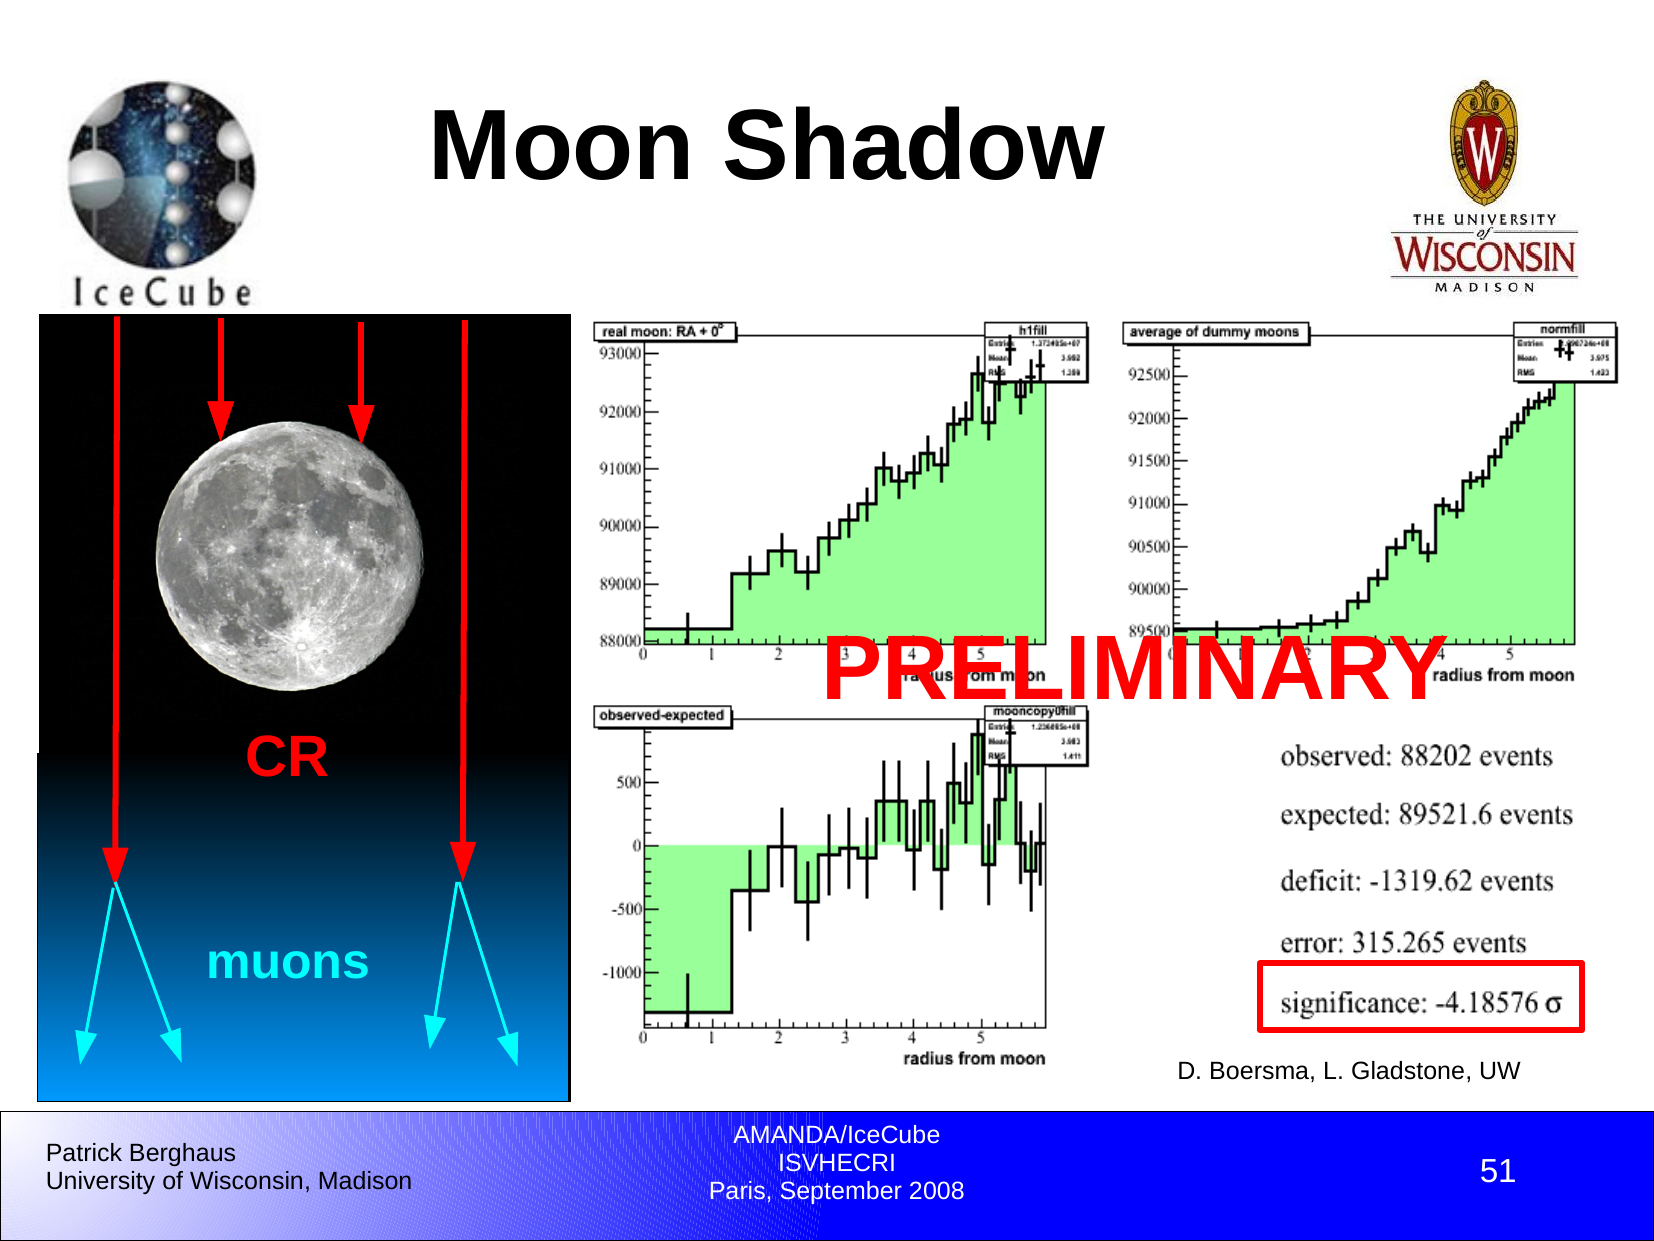

Moon Shadow
CR
muons
D. Boersma, L. Gladstone, UW
PRELIMINARY